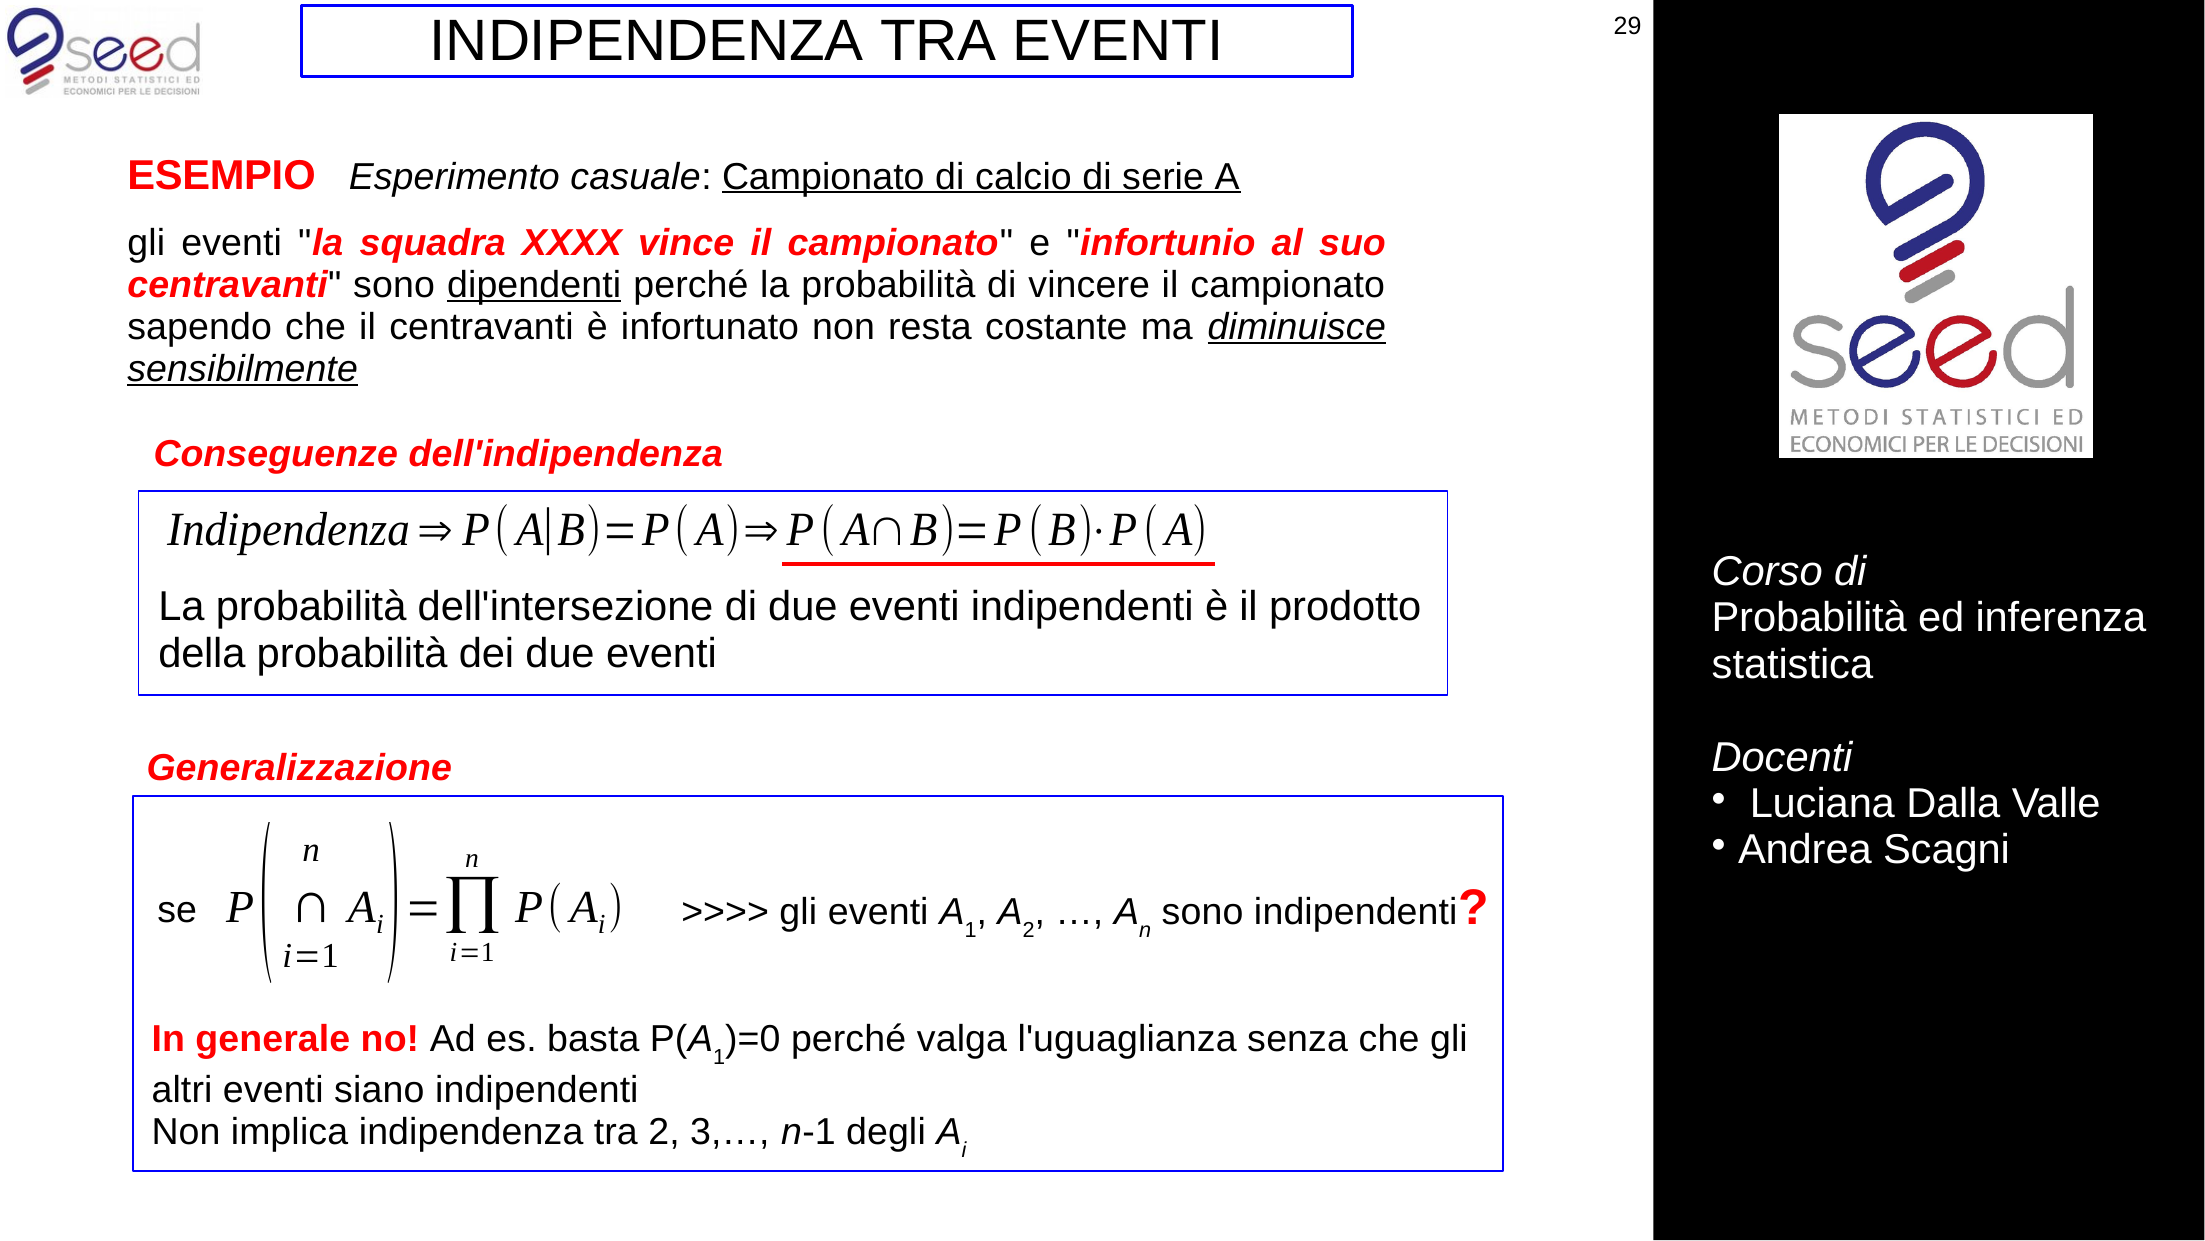

INDIPENDENZA TRA EVENTI
ESEMPIO	Esperimento casuale: Campionato di calcio di serie A
gli eventi "la squadra XXXX vince il campionato" e "infortunio al suo centravanti" sono dipendenti perché la probabilità di vincere il campionato sapendo che il centravanti è infortunato non resta costante ma diminuisce sensibilmente
Conseguenze dell'indipendenza
La probabilità dell'intersezione di due eventi indipendenti è il prodotto
della probabilità dei due eventi
Generalizzazione
In generale no! Ad es. basta P(A1)=0 perché valga l'uguaglianza senza che gli altri eventi siano indipendenti
Non implica indipendenza tra 2, 3,…, n-1 degli Ai
>>>> gli eventi A1, A2, …, An sono indipendenti?